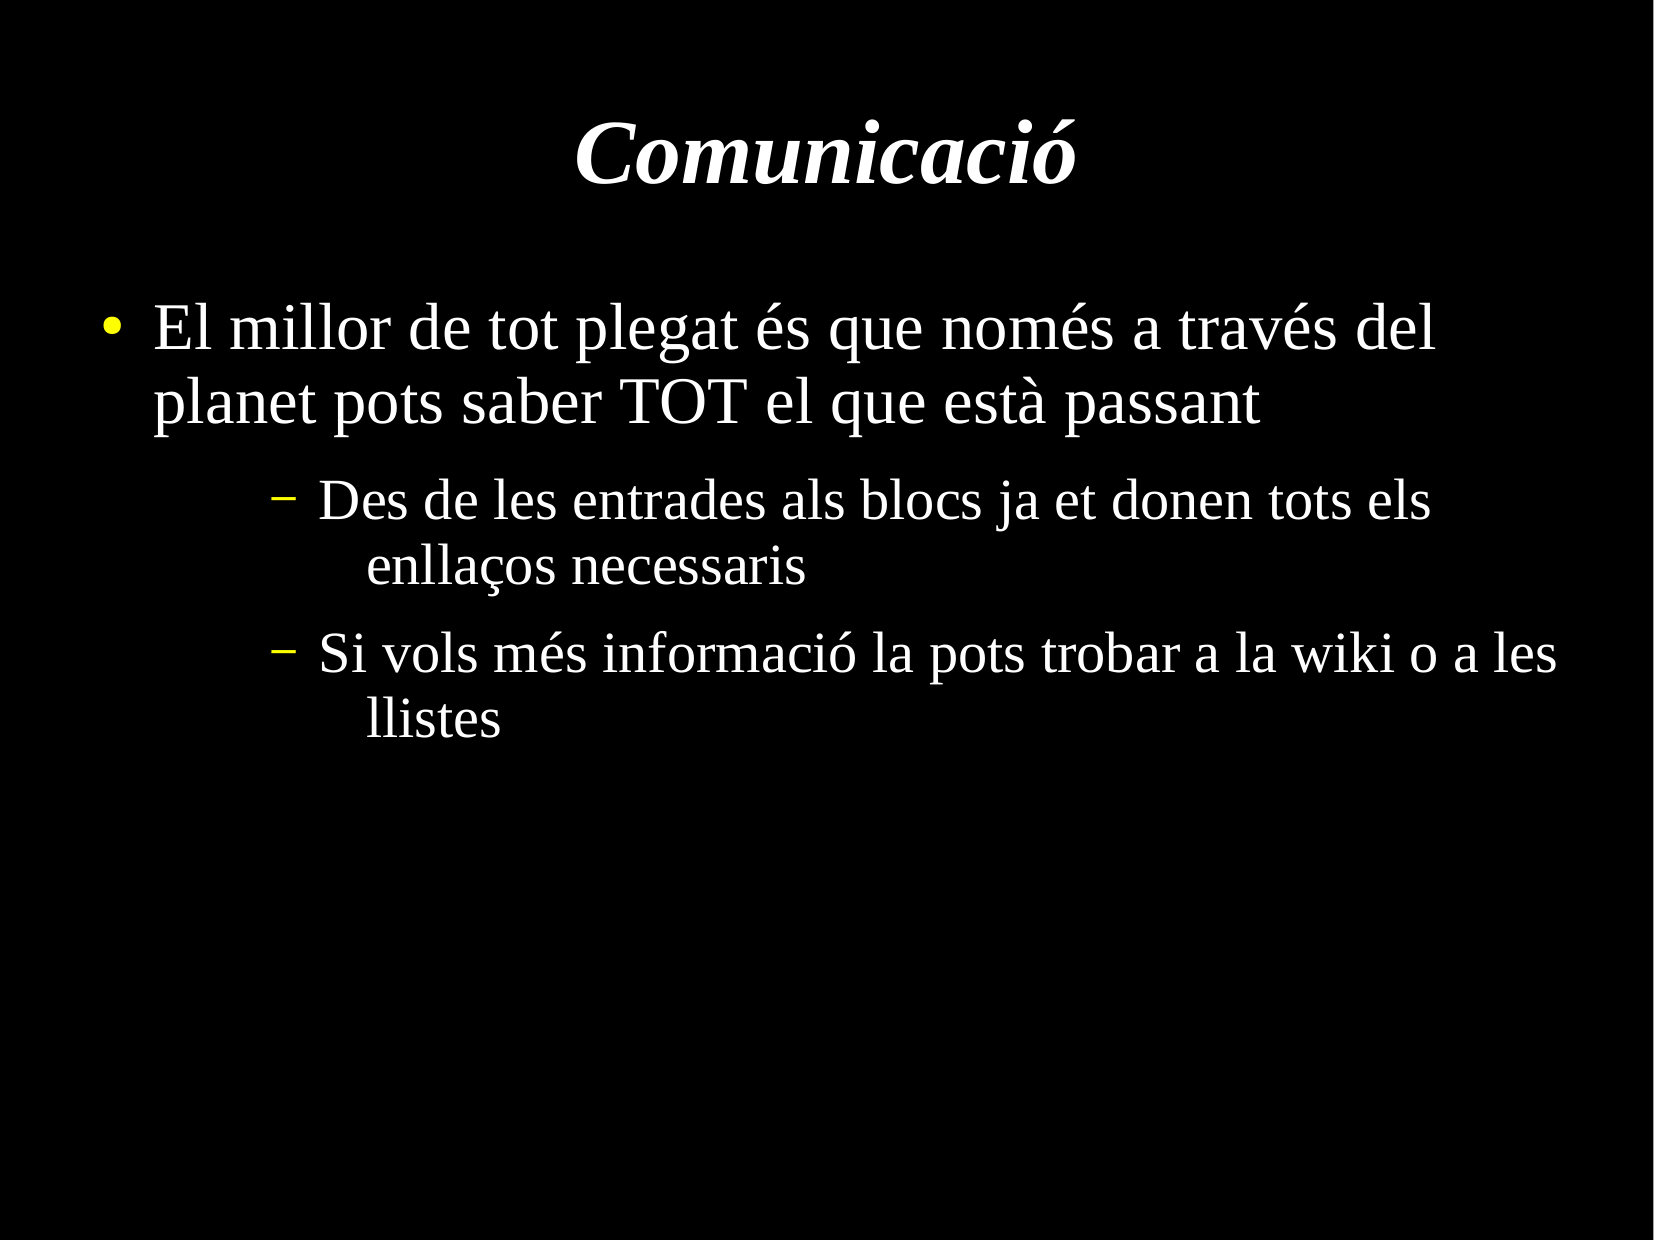

# Comunicació
El millor de tot plegat és que només a través del planet pots saber TOT el que està passant
Des de les entrades als blocs ja et donen tots els enllaços necessaris
Si vols més informació la pots trobar a la wiki o a les llistes